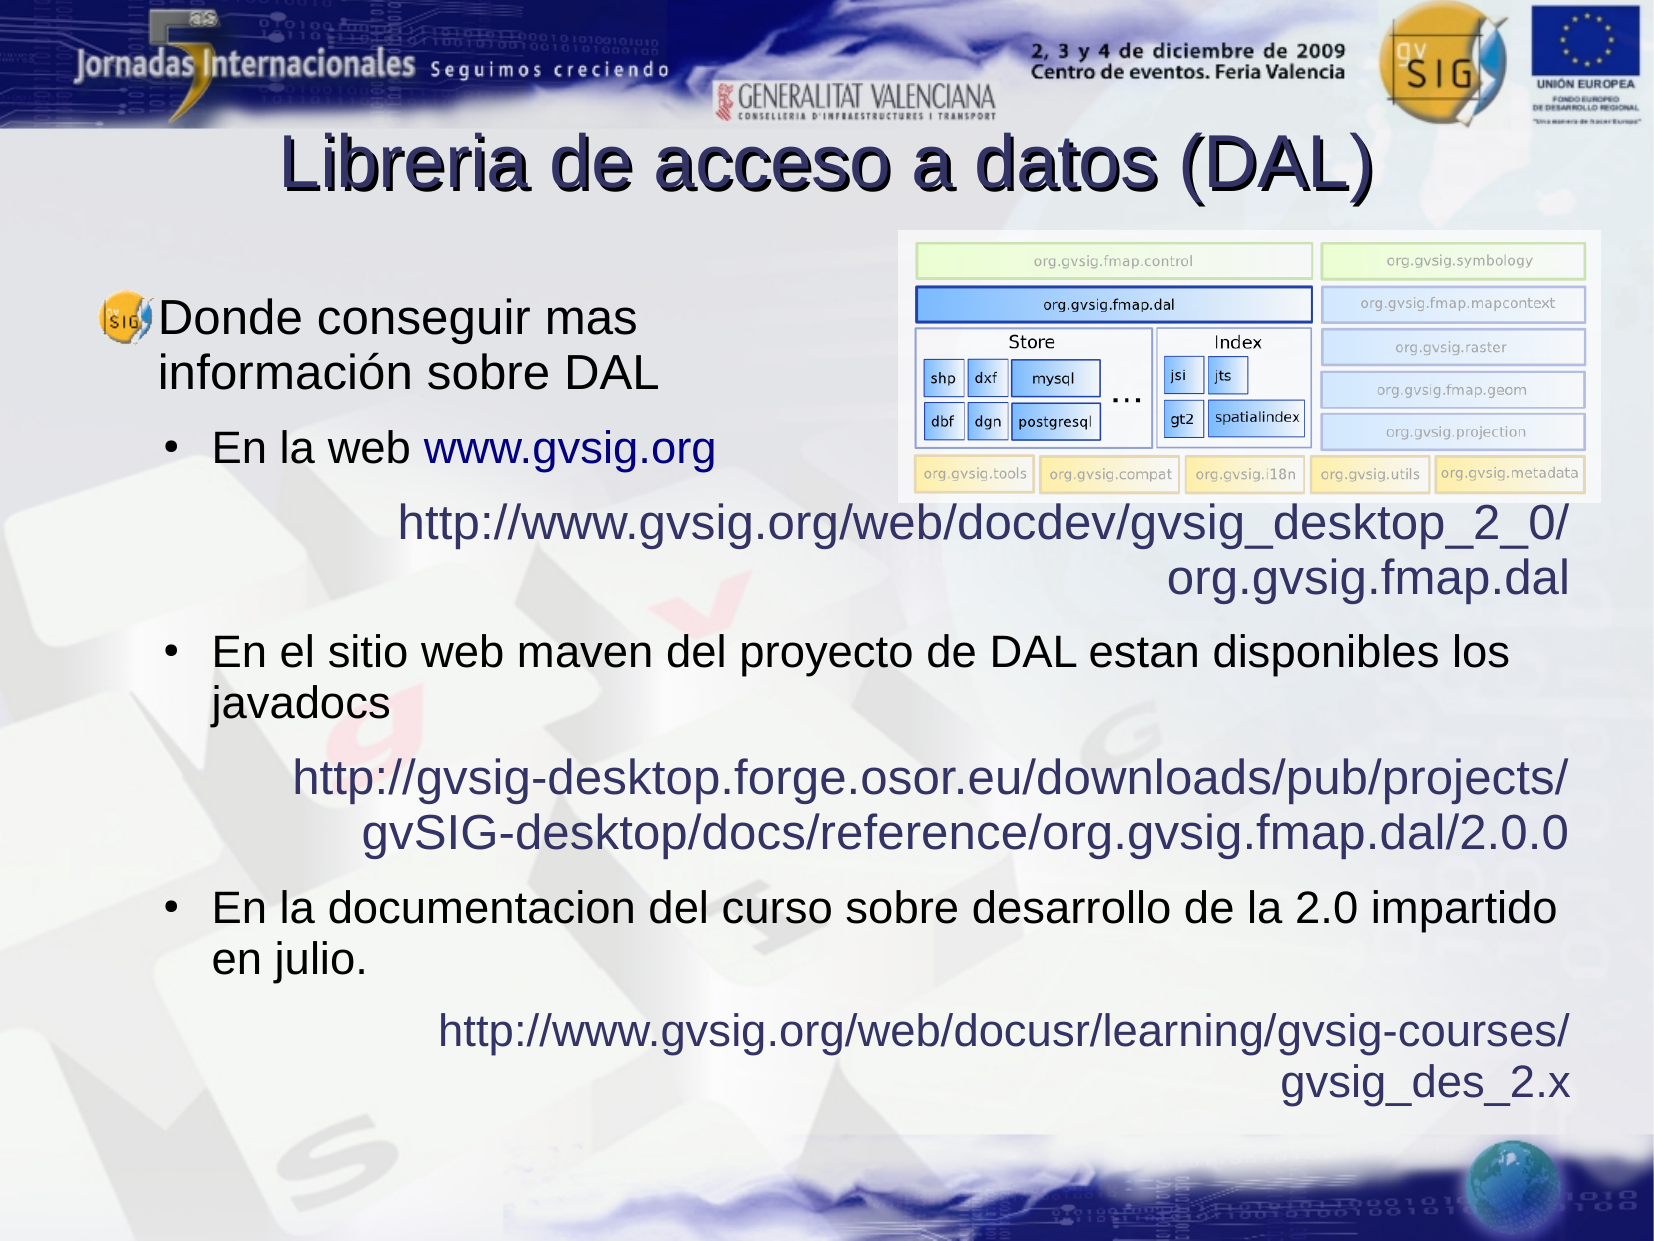

# Libreria de acceso a datos (DAL)
Donde conseguir mas
información sobre DAL
En la web www.gvsig.org
http://www.gvsig.org/web/docdev/gvsig_desktop_2_0/
org.gvsig.fmap.dal
En el sitio web maven del proyecto de DAL estan disponibles los javadocs
http://gvsig-desktop.forge.osor.eu/downloads/pub/projects/
gvSIG-desktop/docs/reference/org.gvsig.fmap.dal/2.0.0
En la documentacion del curso sobre desarrollo de la 2.0 impartido en julio.
http://www.gvsig.org/web/docusr/learning/gvsig-courses/gvsig_des_2.x